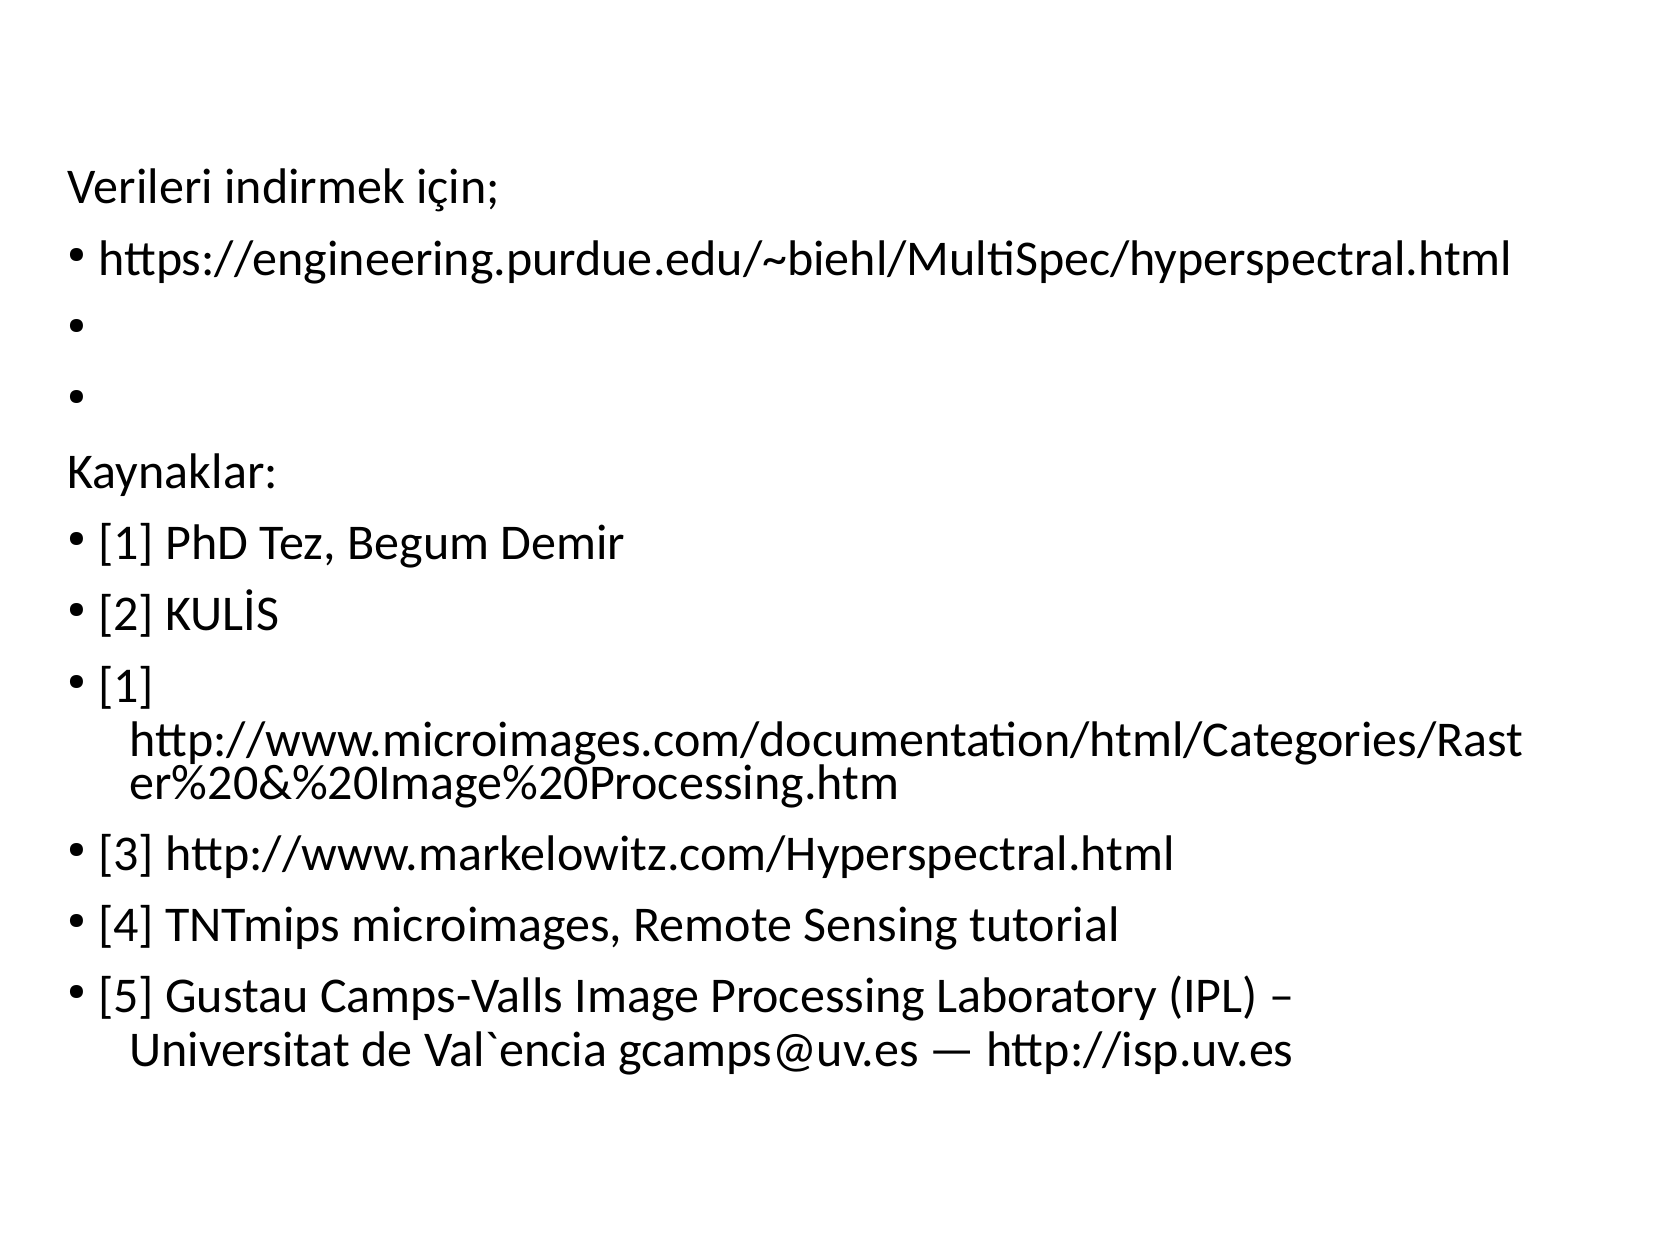

# Verileri indirmek için;
https://engineering.purdue.edu/~biehl/MultiSpec/hyperspectral.html
Kaynaklar:
[1] PhD Tez, Begum Demir
[2] KULİS
[1]http://www.microimages.com/documentation/html/Categories/Raster%20&%20Image%20Processing.htm
[3] http://www.markelowitz.com/Hyperspectral.html
[4] TNTmips microimages, Remote Sensing tutorial
[5] Gustau Camps-Valls Image Processing Laboratory (IPL) – Universitat de Val`encia gcamps@uv.es — http://isp.uv.es